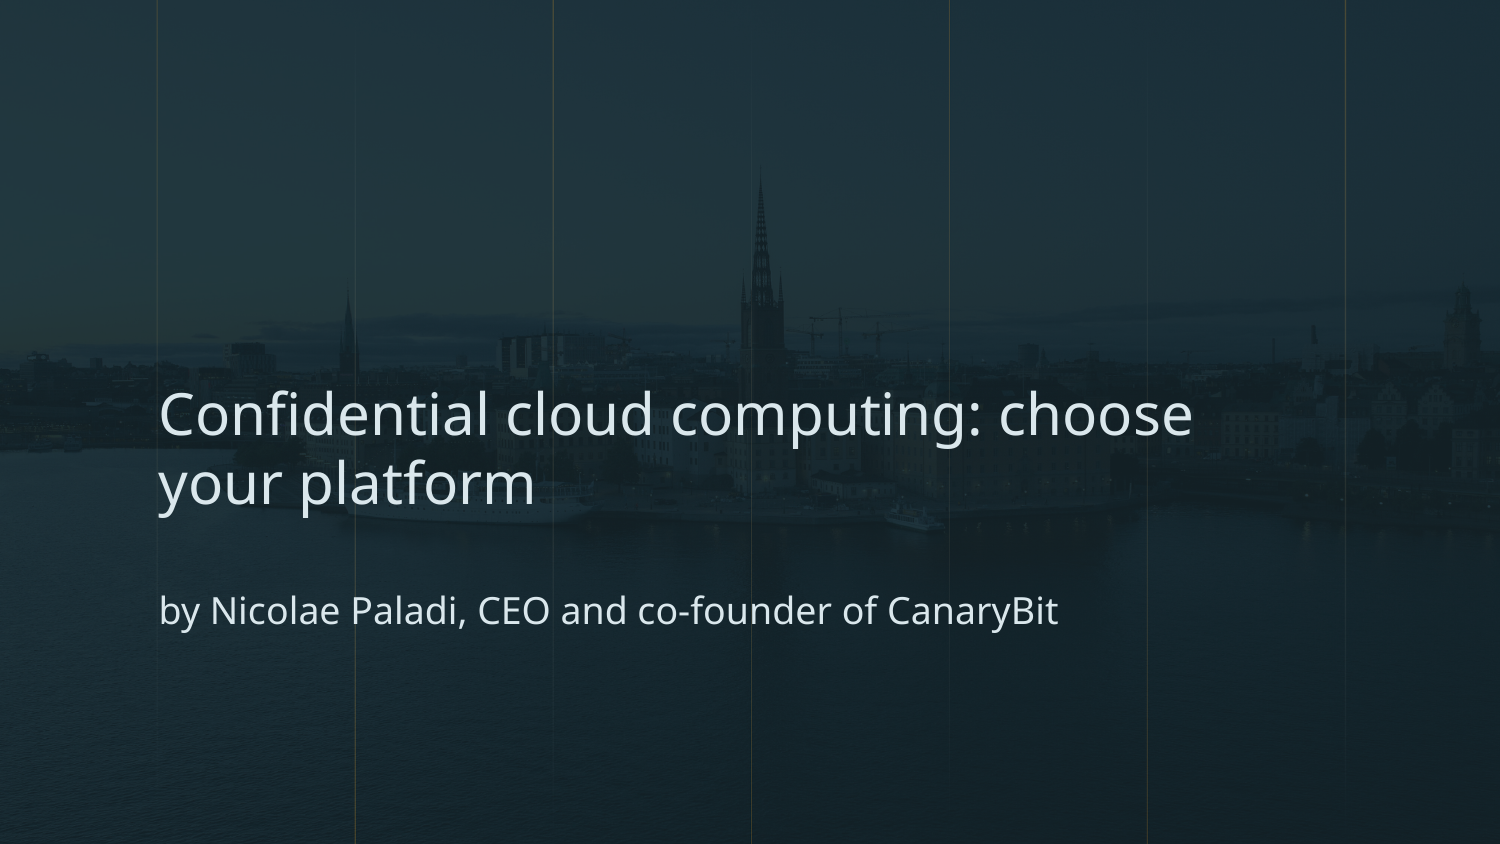

Confidential cloud computing: choose your platform
by Nicolae Paladi, CEO and co-founder of CanaryBit